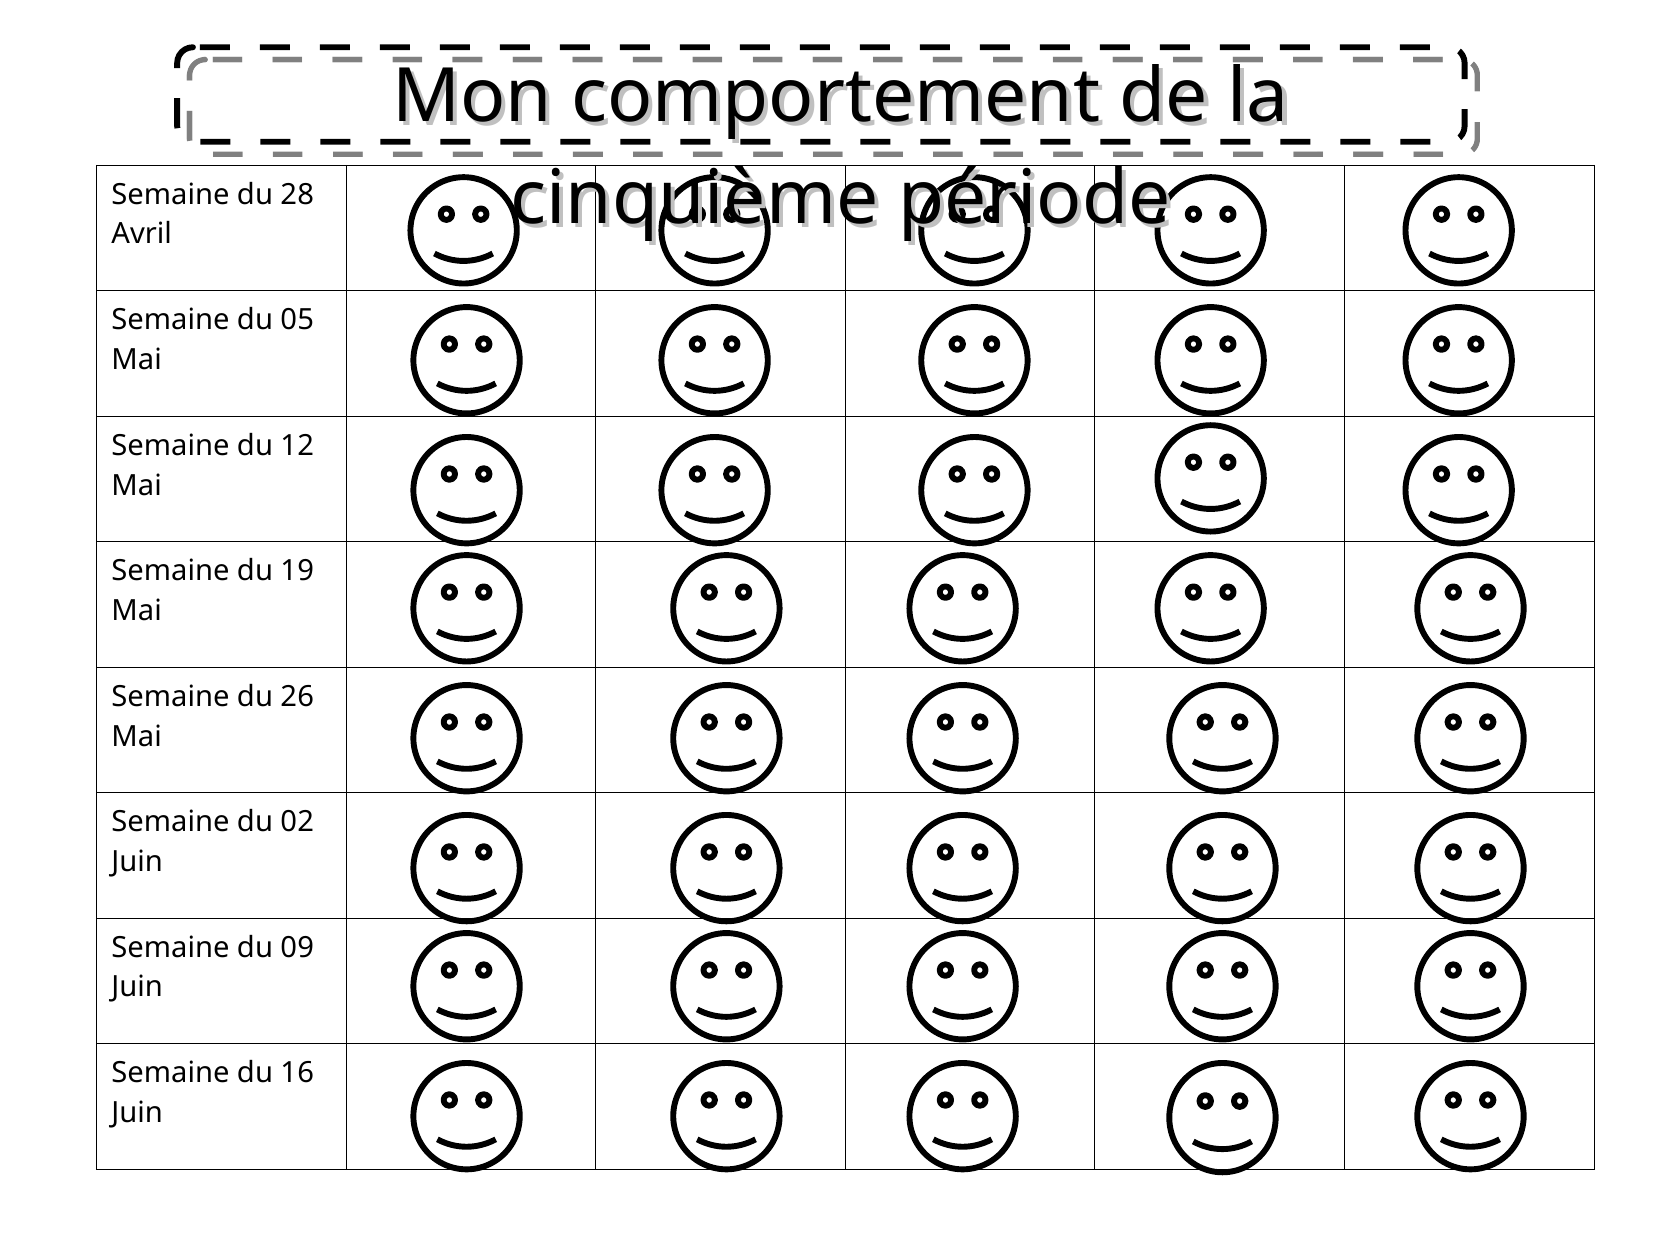

Mon comportement de la cinquième période
| Semaine du 28 Avril | | | | | |
| --- | --- | --- | --- | --- | --- |
| Semaine du 05 Mai | | | | | |
| Semaine du 12 Mai | | | | | |
| Semaine du 19 Mai | | | | | |
| Semaine du 26 Mai | | | | | |
| Semaine du 02 Juin | | | | | |
| Semaine du 09 Juin | | | | | |
| Semaine du 16 Juin | | | | | |